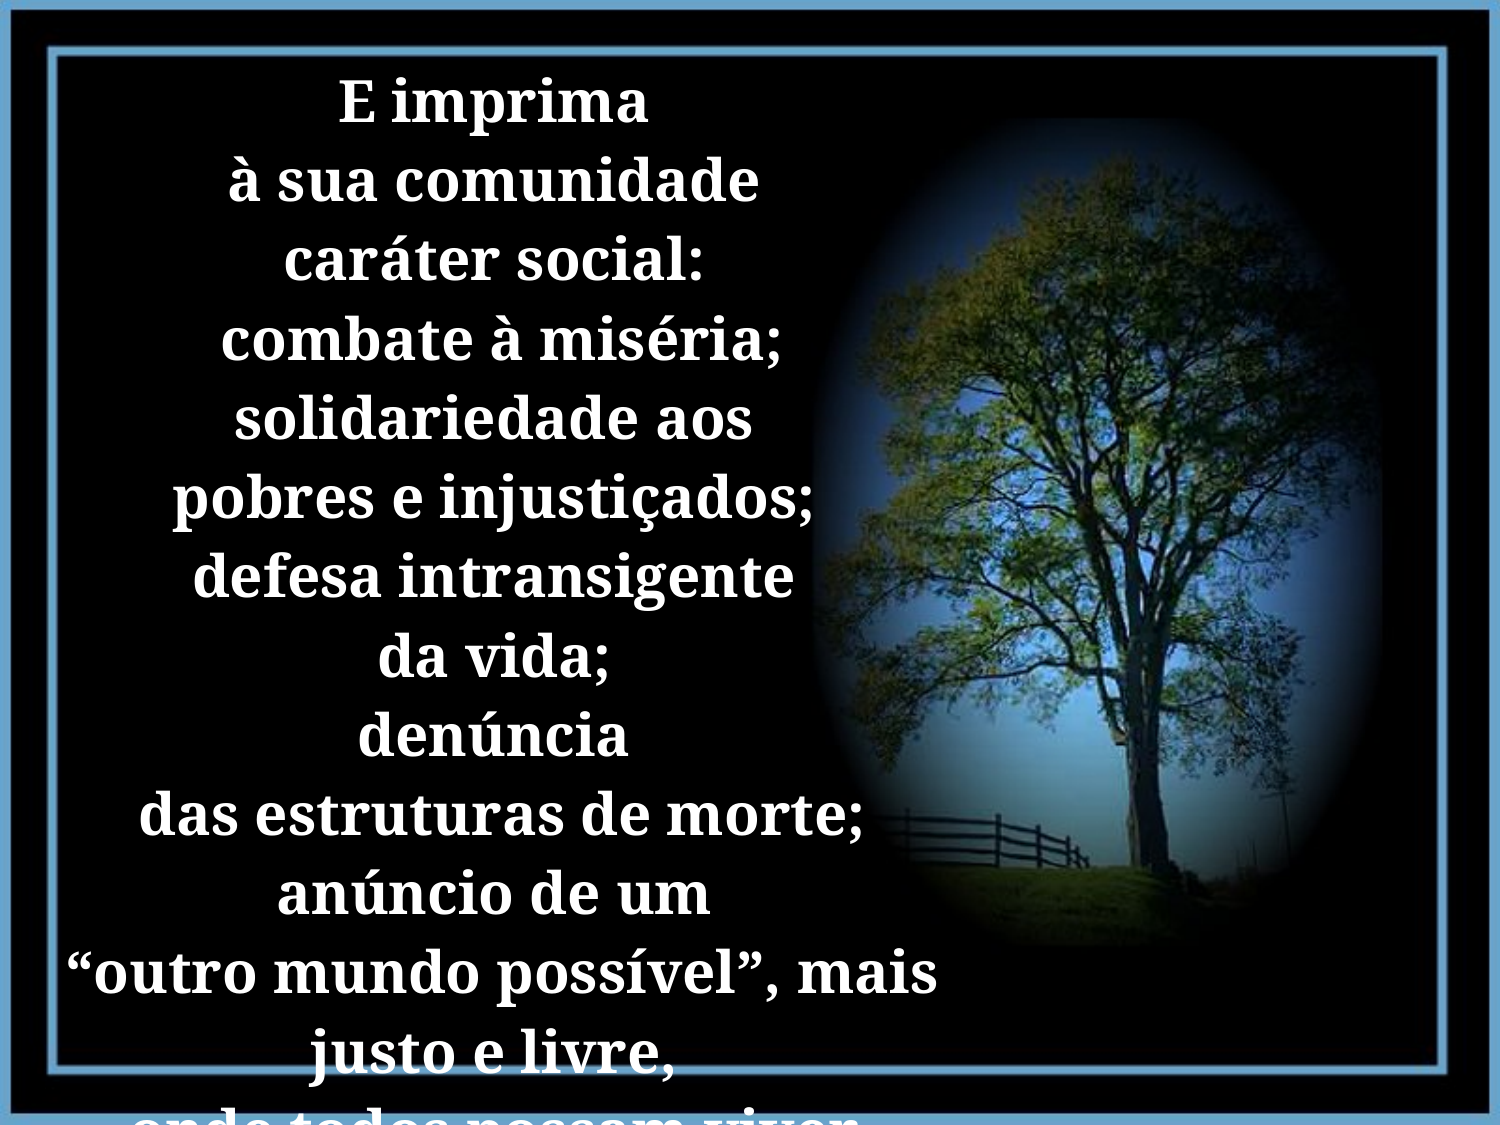

E imprima
à sua comunidade
caráter social:
combate à miséria; solidariedade aos
pobres e injustiçados;
defesa intransigente
da vida;
denúncia
das estruturas de morte; anúncio de um
“outro mundo possível”, mais justo e livre,
onde todos possam viver
com dignidade e felicidade.